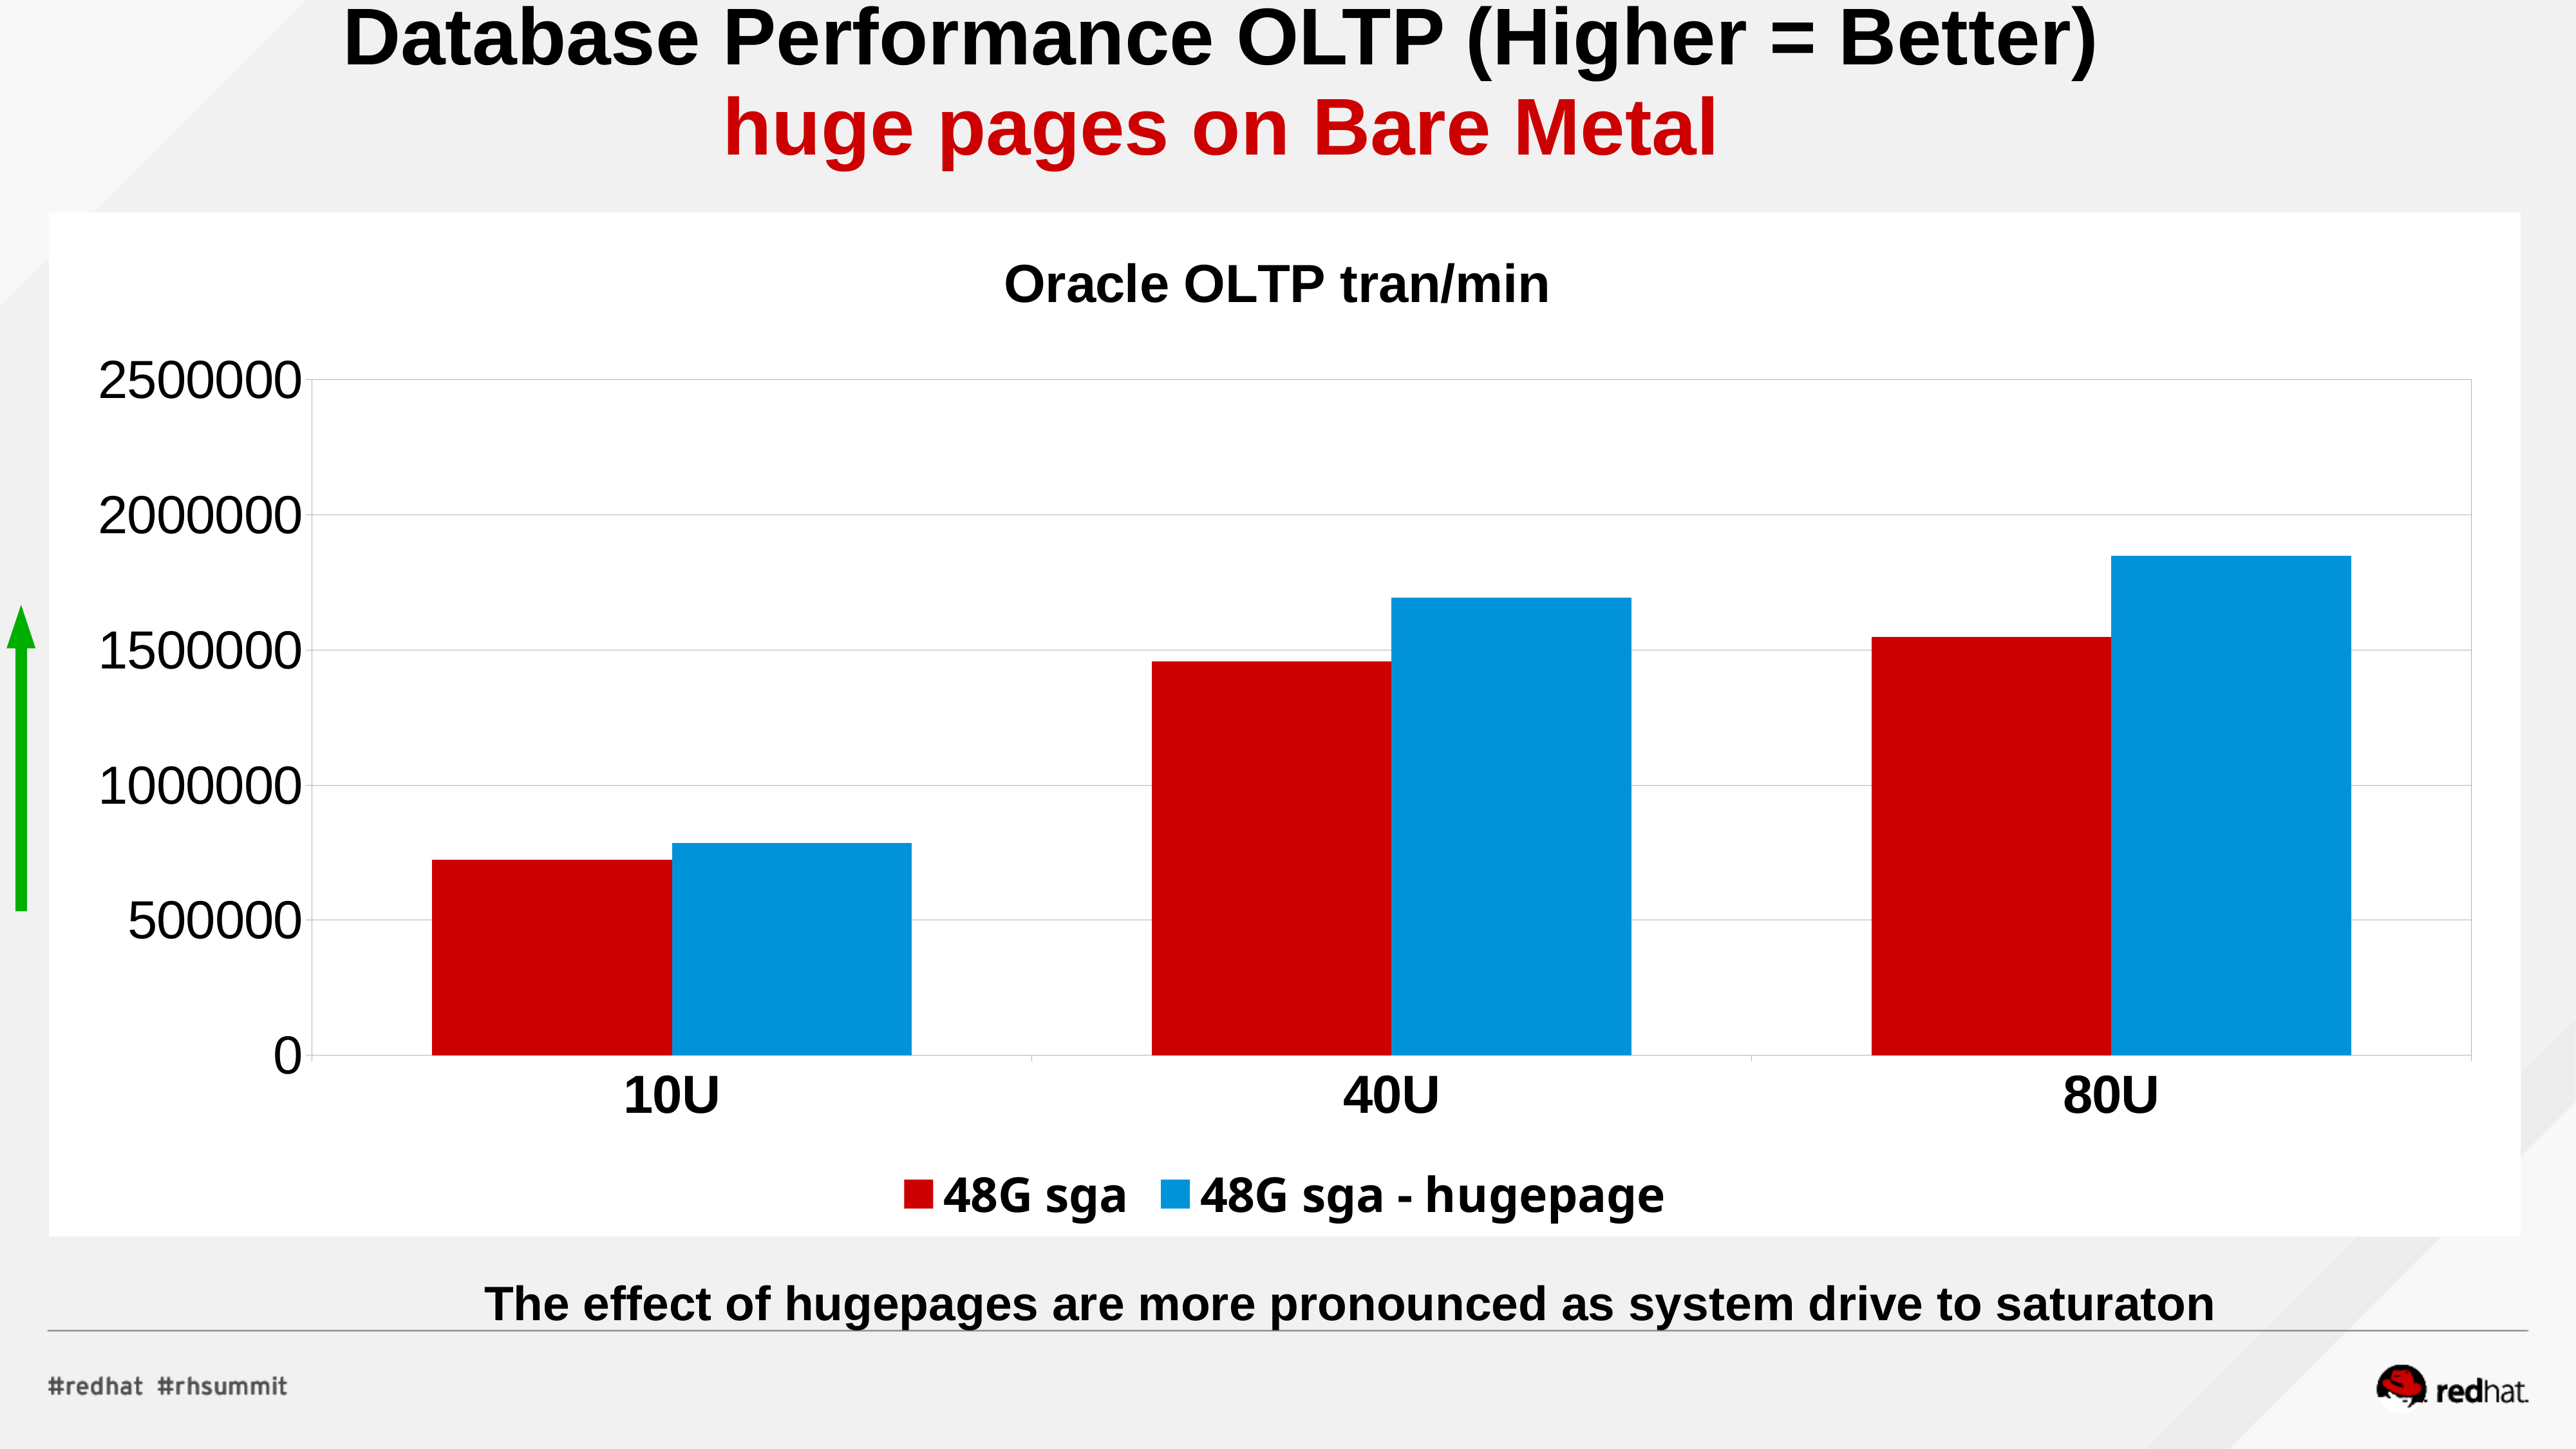

# Database Performance OLTP (Higher = Better) huge pages on Bare Metal
### Chart: Oracle OLTP tran/min
| Category | 48G sga | 48G sga - hugepage |
|---|---|---|
| 10U | 723802.0 | 785852.0 |
| 40U | 1457703.0 | 1692761.0 |
| 80U | 1549594.0 | 1848936.0 |
The effect of hugepages are more pronounced as system drive to saturaton